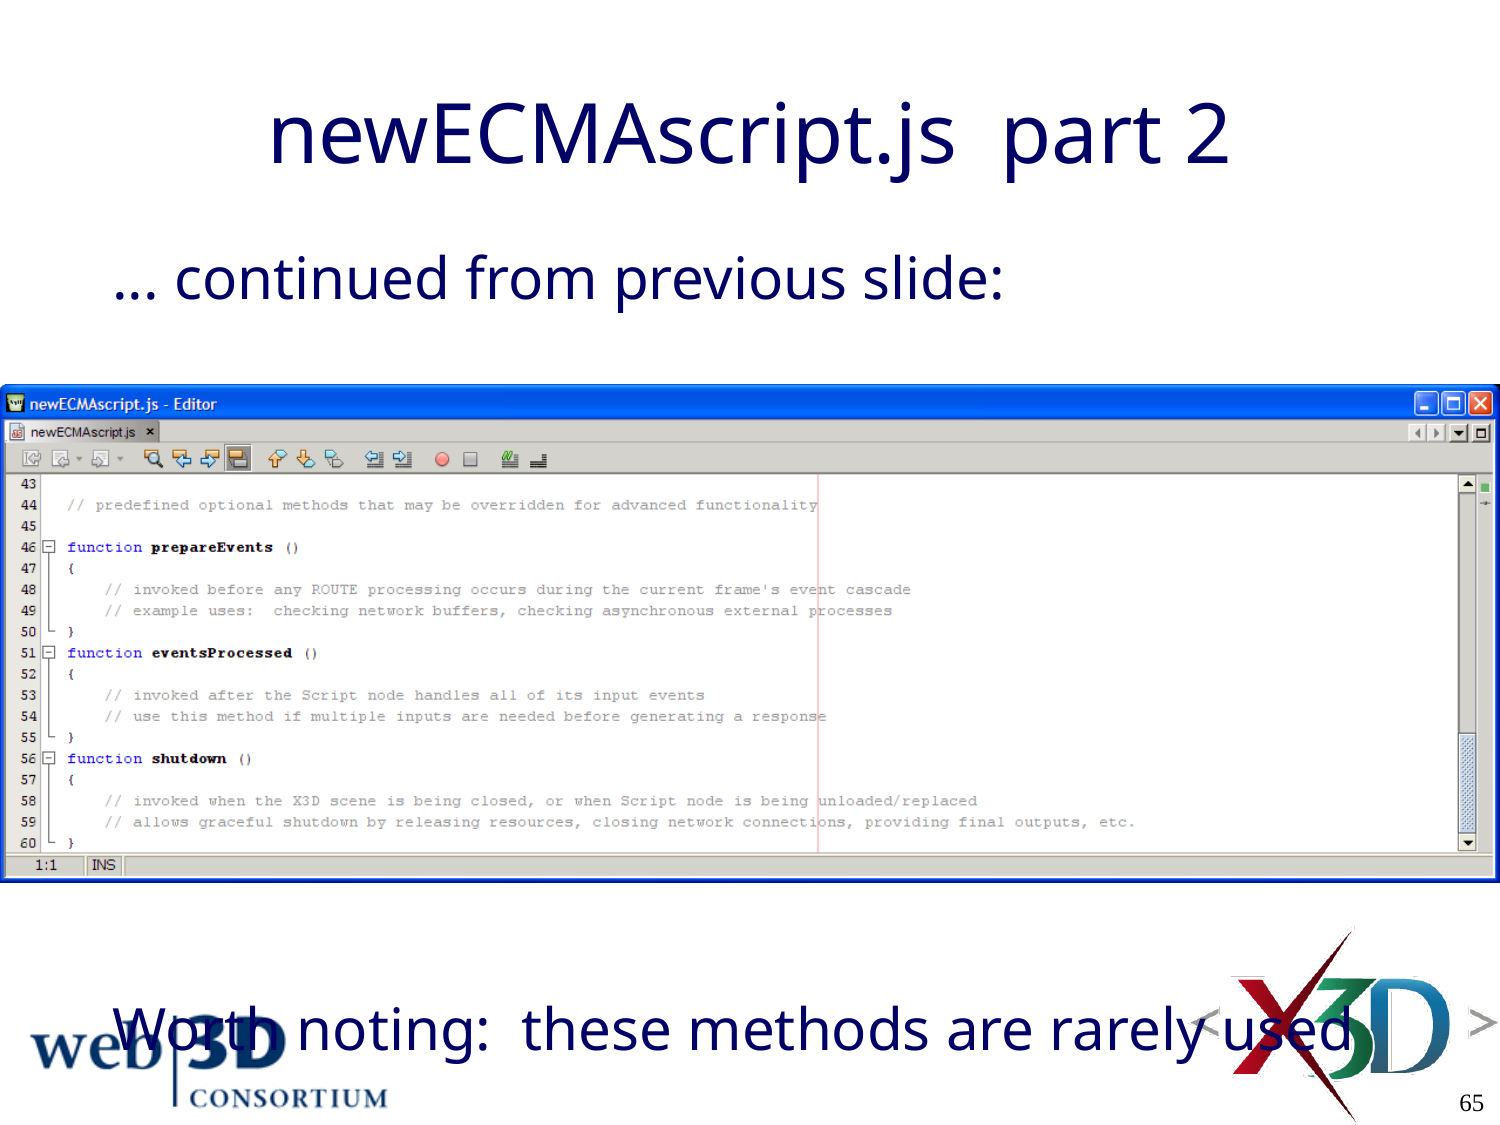

# newECMAscript.js part 2
... continued from previous slide:
Worth noting: these methods are rarely used